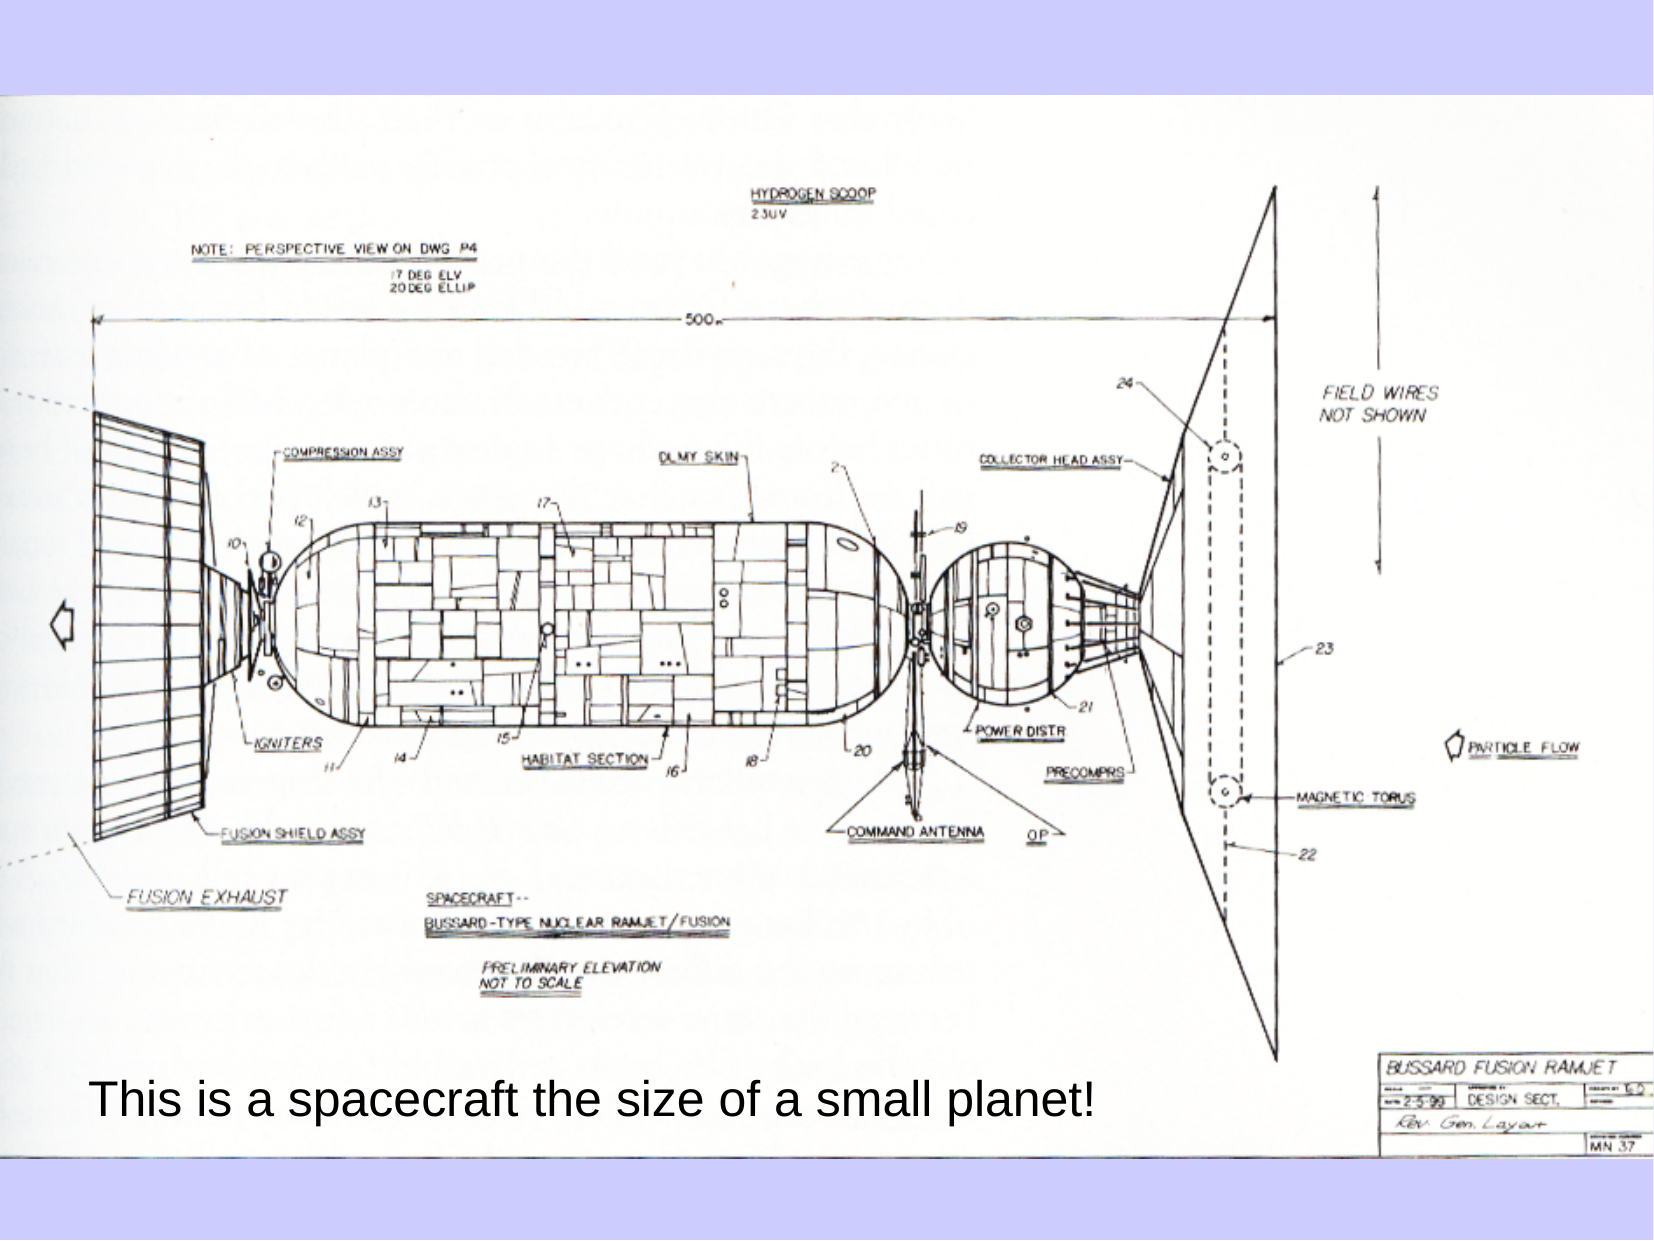

This is a spacecraft the size of a small planet!